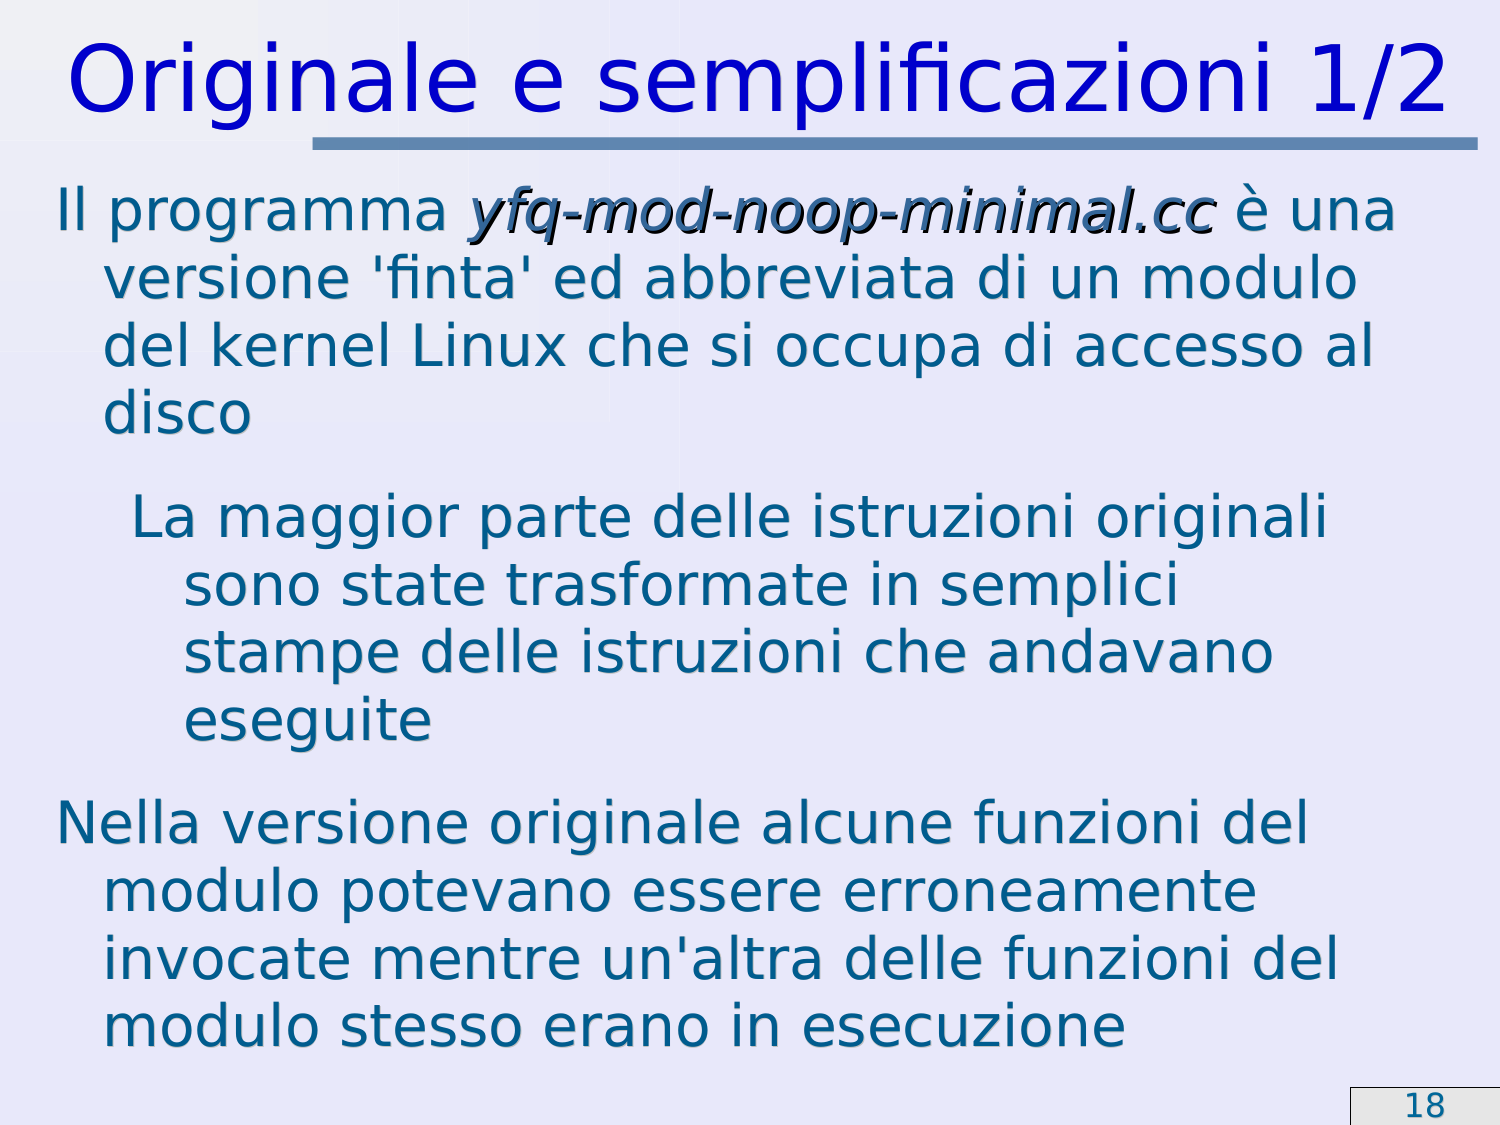

# Originale e semplificazioni 1/2
Il programma yfq-mod-noop-minimal.cc è una versione 'finta' ed abbreviata di un modulo del kernel Linux che si occupa di accesso al disco
La maggior parte delle istruzioni originali sono state trasformate in semplici stampe delle istruzioni che andavano eseguite
Nella versione originale alcune funzioni del modulo potevano essere erroneamente invocate mentre un'altra delle funzioni del modulo stesso erano in esecuzione